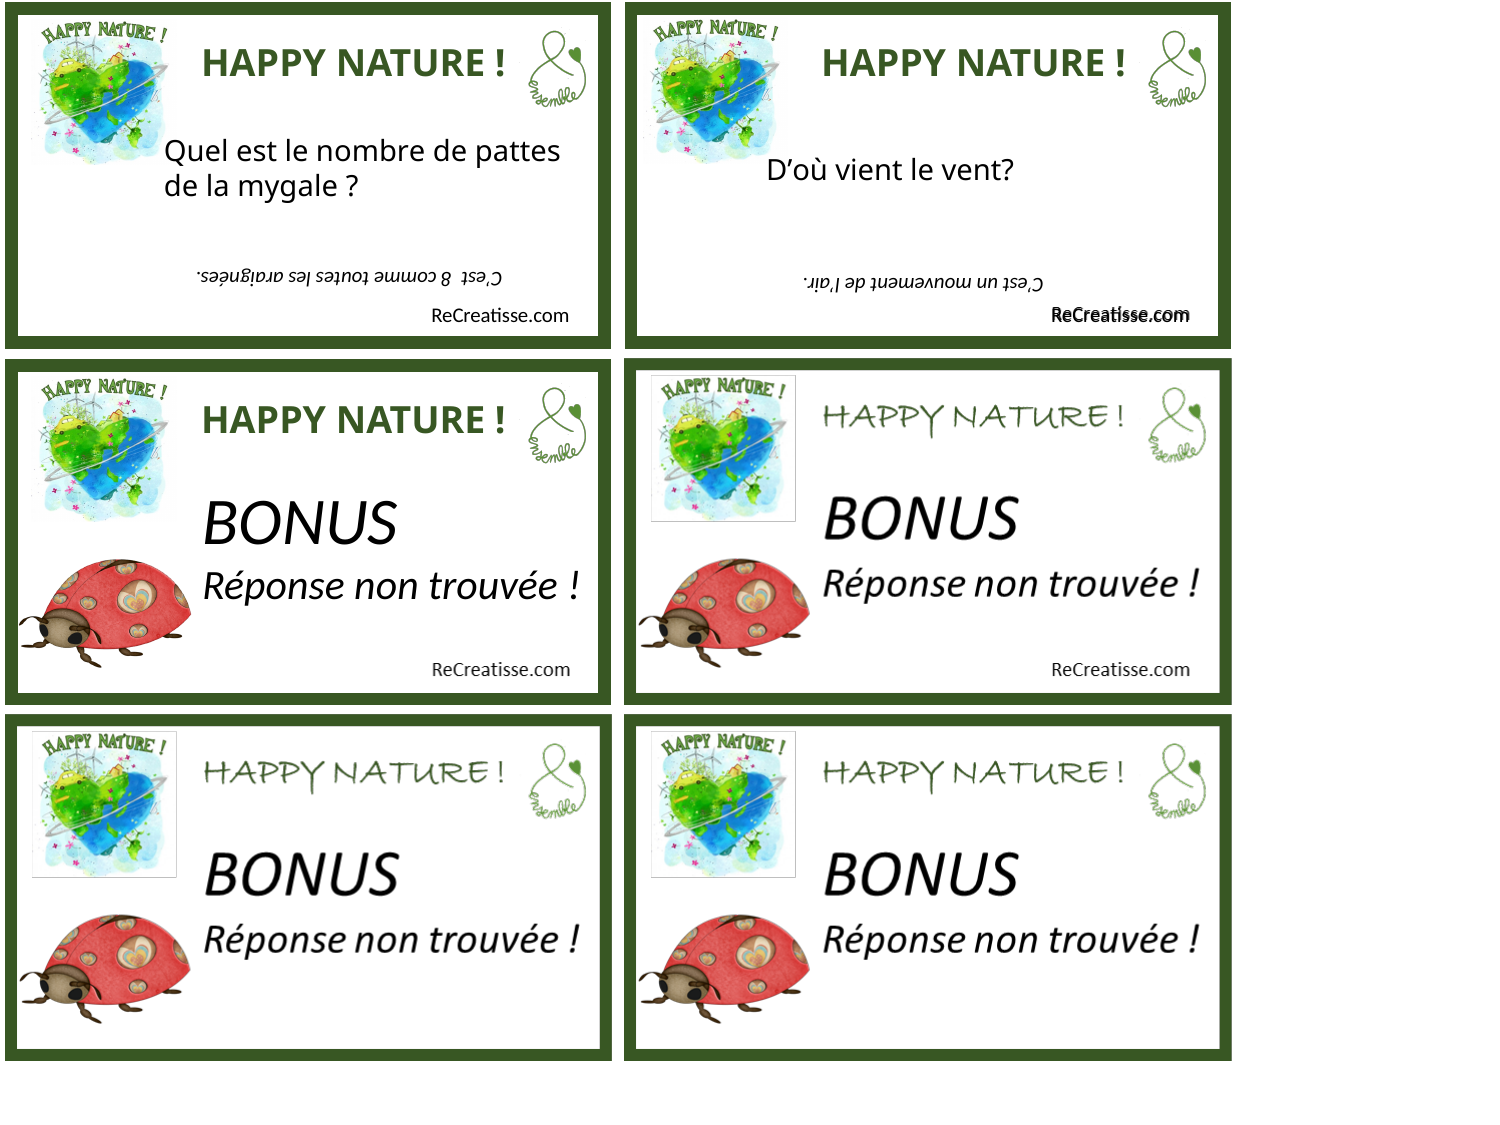

HAPPY NATURE !
HAPPY NATURE !
Quel est le nombre de pattes de la mygale ?
D’où vient le vent?
C’est 8 comme toutes les araignées.
C’est un mouvement de l’air.
ReCreatisse.com
ReCreatisse.com
HAPPY NATURE !
BONUS
Réponse non trouvée !